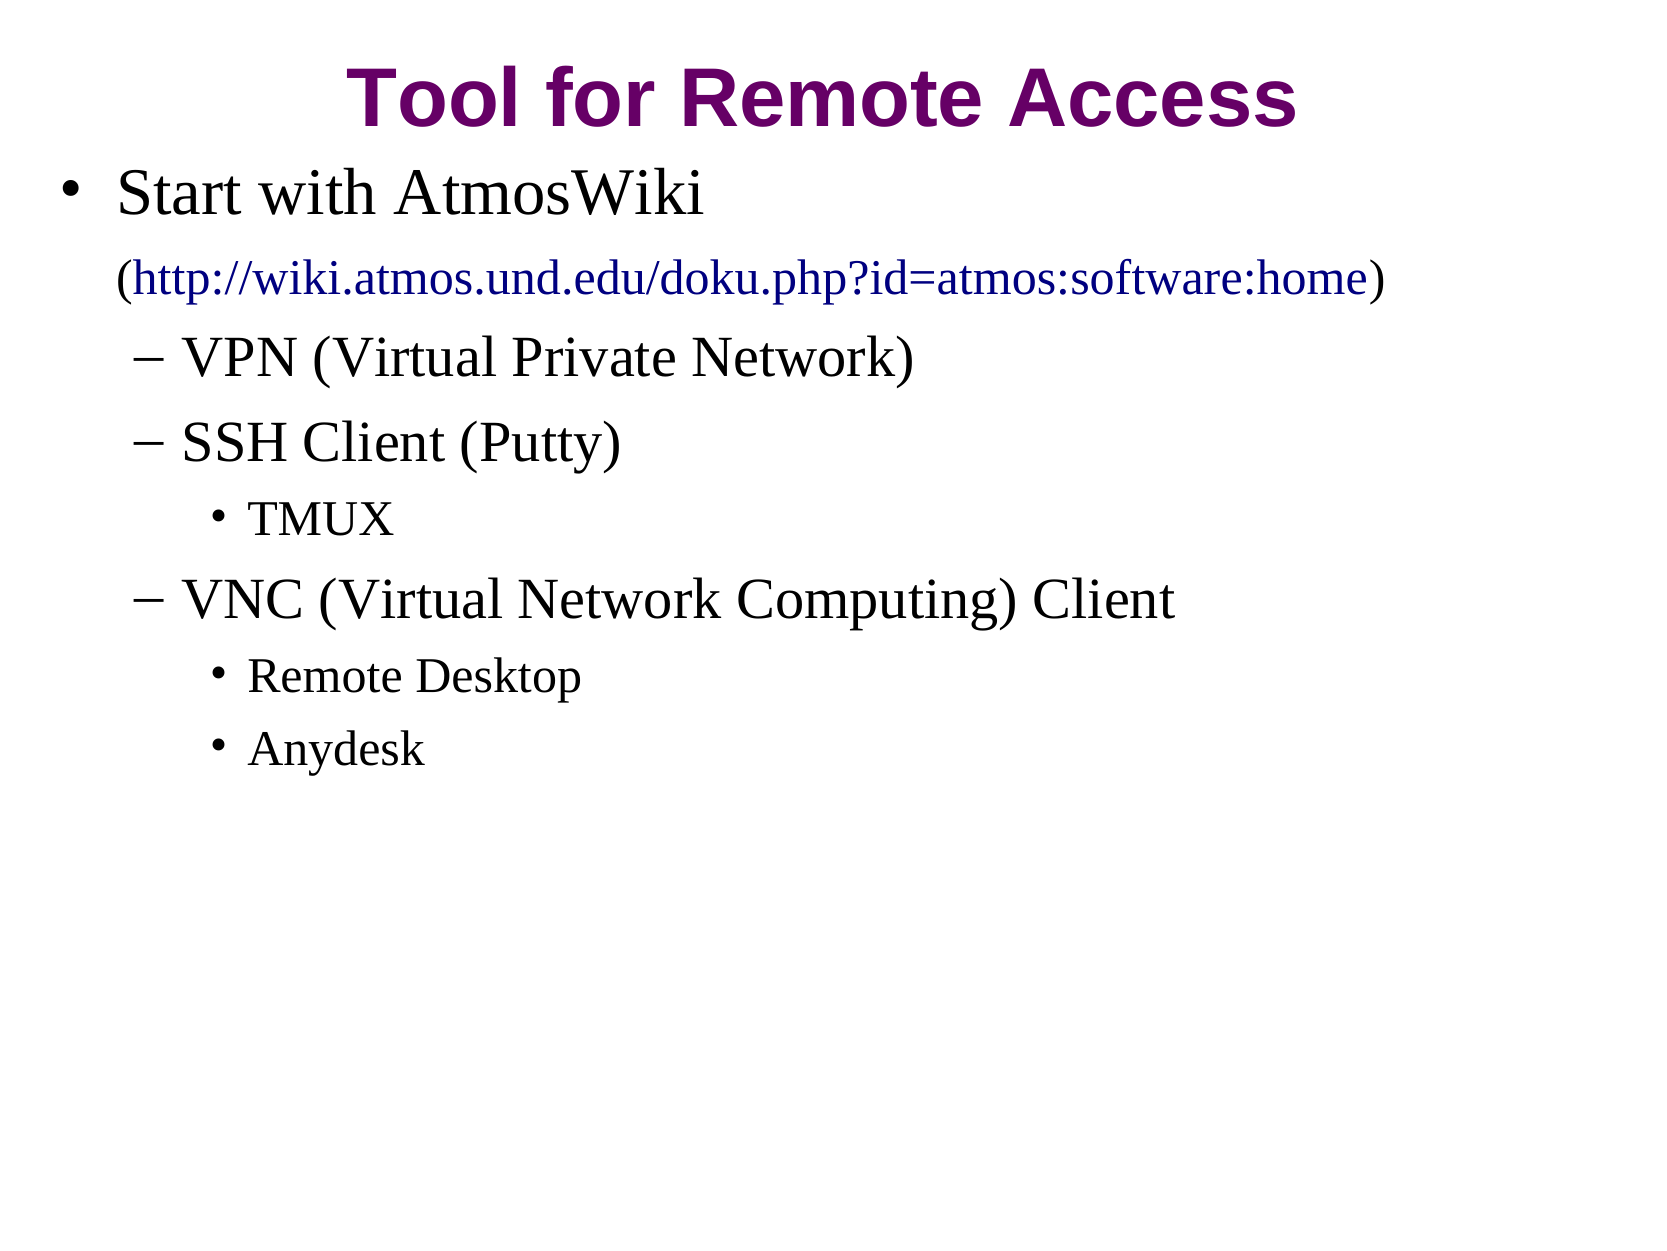

# Tool for Remote Access
Start with AtmosWiki
(http://wiki.atmos.und.edu/doku.php?id=atmos:software:home)
VPN (Virtual Private Network)
SSH Client (Putty)
TMUX
VNC (Virtual Network Computing) Client
Remote Desktop
Anydesk